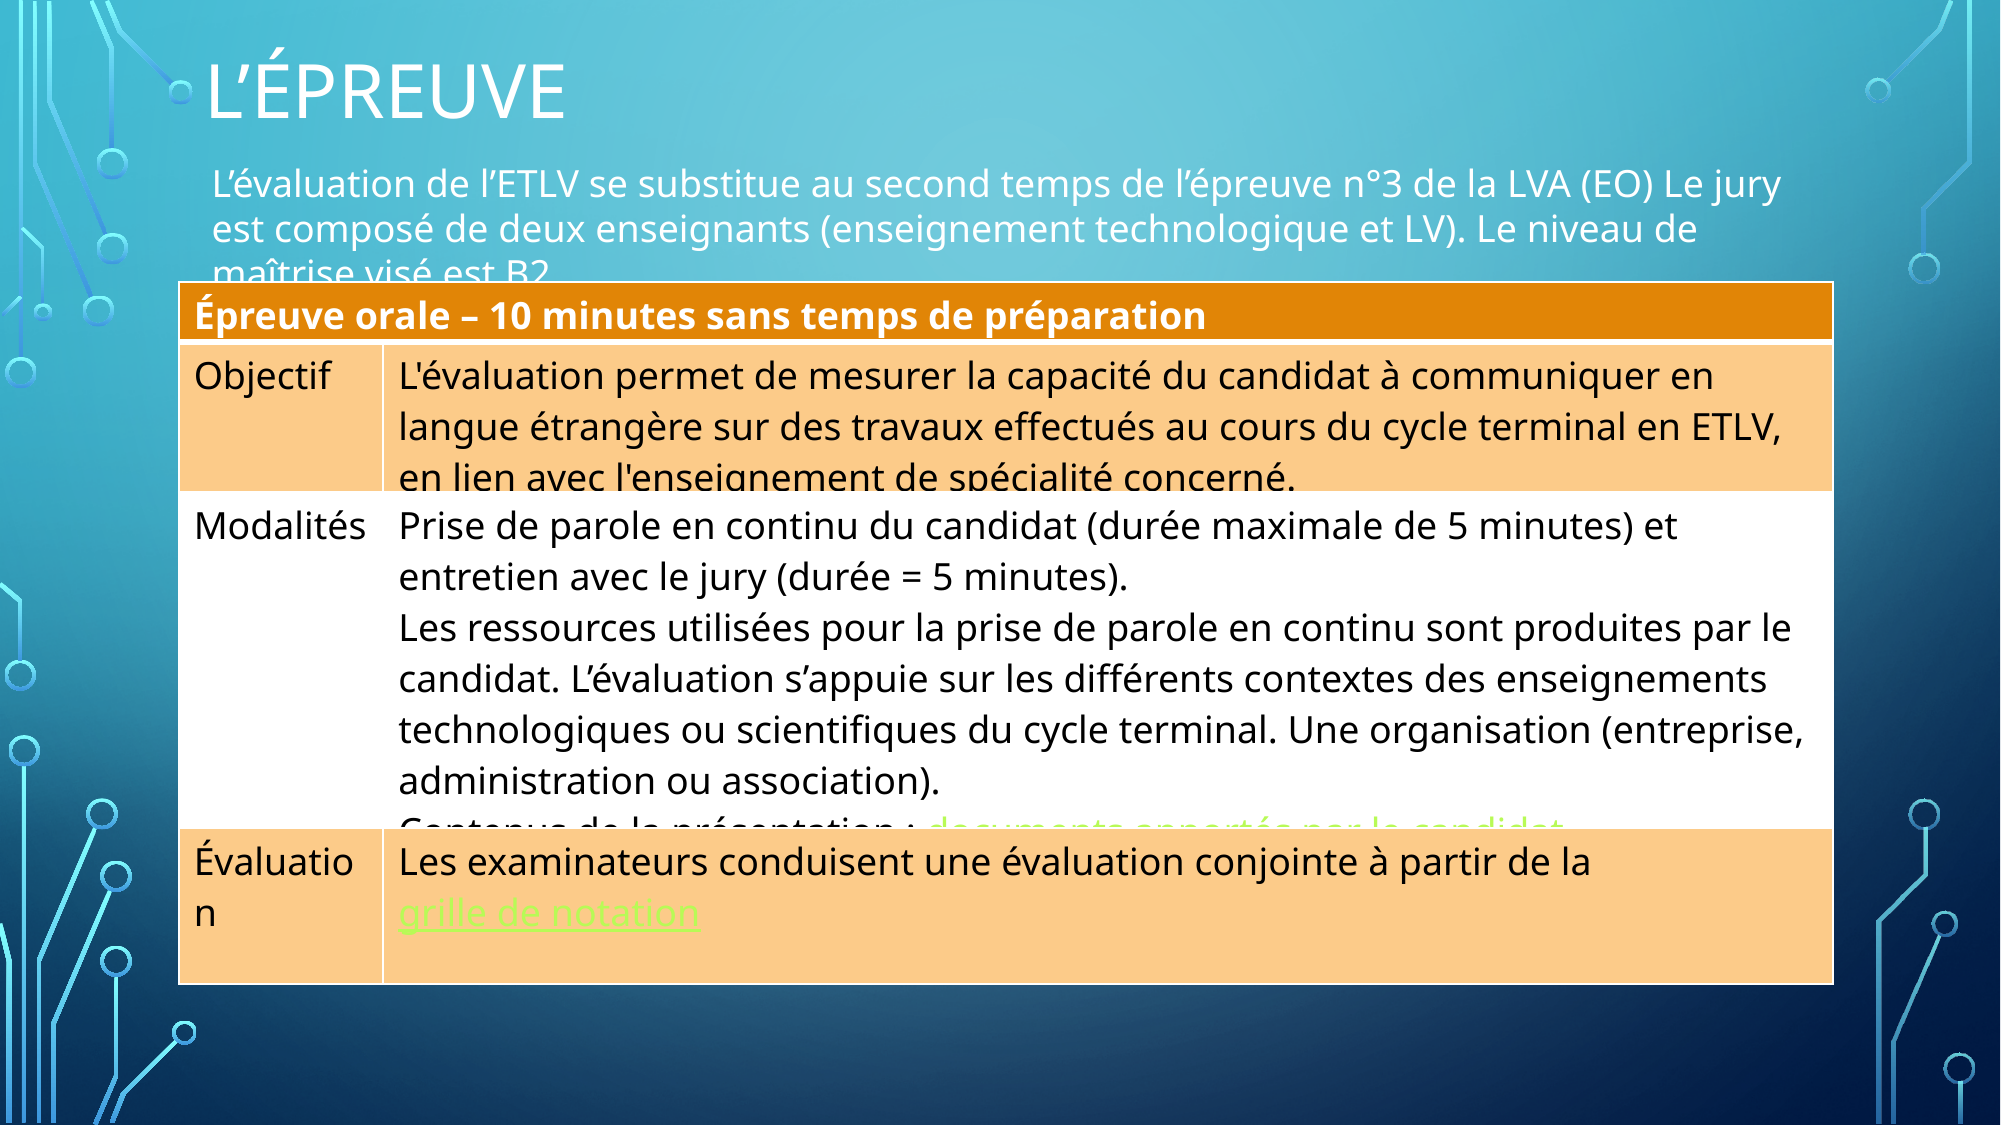

L’épreuve
L’évaluation de l’ETLV se substitue au second temps de l’épreuve n°3 de la LVA (EO) Le jury est composé de deux enseignants (enseignement technologique et LV). Le niveau de maîtrise visé est B2
| Épreuve orale – 10 minutes sans temps de préparation | |
| --- | --- |
| Objectif | L'évaluation permet de mesurer la capacité du candidat à communiquer en langue étrangère sur des travaux effectués au cours du cycle terminal en ETLV, en lien avec l'enseignement de spécialité concerné. |
| Modalités | Prise de parole en continu du candidat (durée maximale de 5 minutes) et entretien avec le jury (durée = 5 minutes). Les ressources utilisées pour la prise de parole en continu sont produites par le candidat. L’évaluation s’appuie sur les différents contextes des enseignements technologiques ou scientifiques du cycle terminal. Une organisation (entreprise, administration ou association). Contenus de la présentation : documents apportés par le candidat |
| Évaluation | Les examinateurs conduisent une évaluation conjointe à partir de la grille de notation |